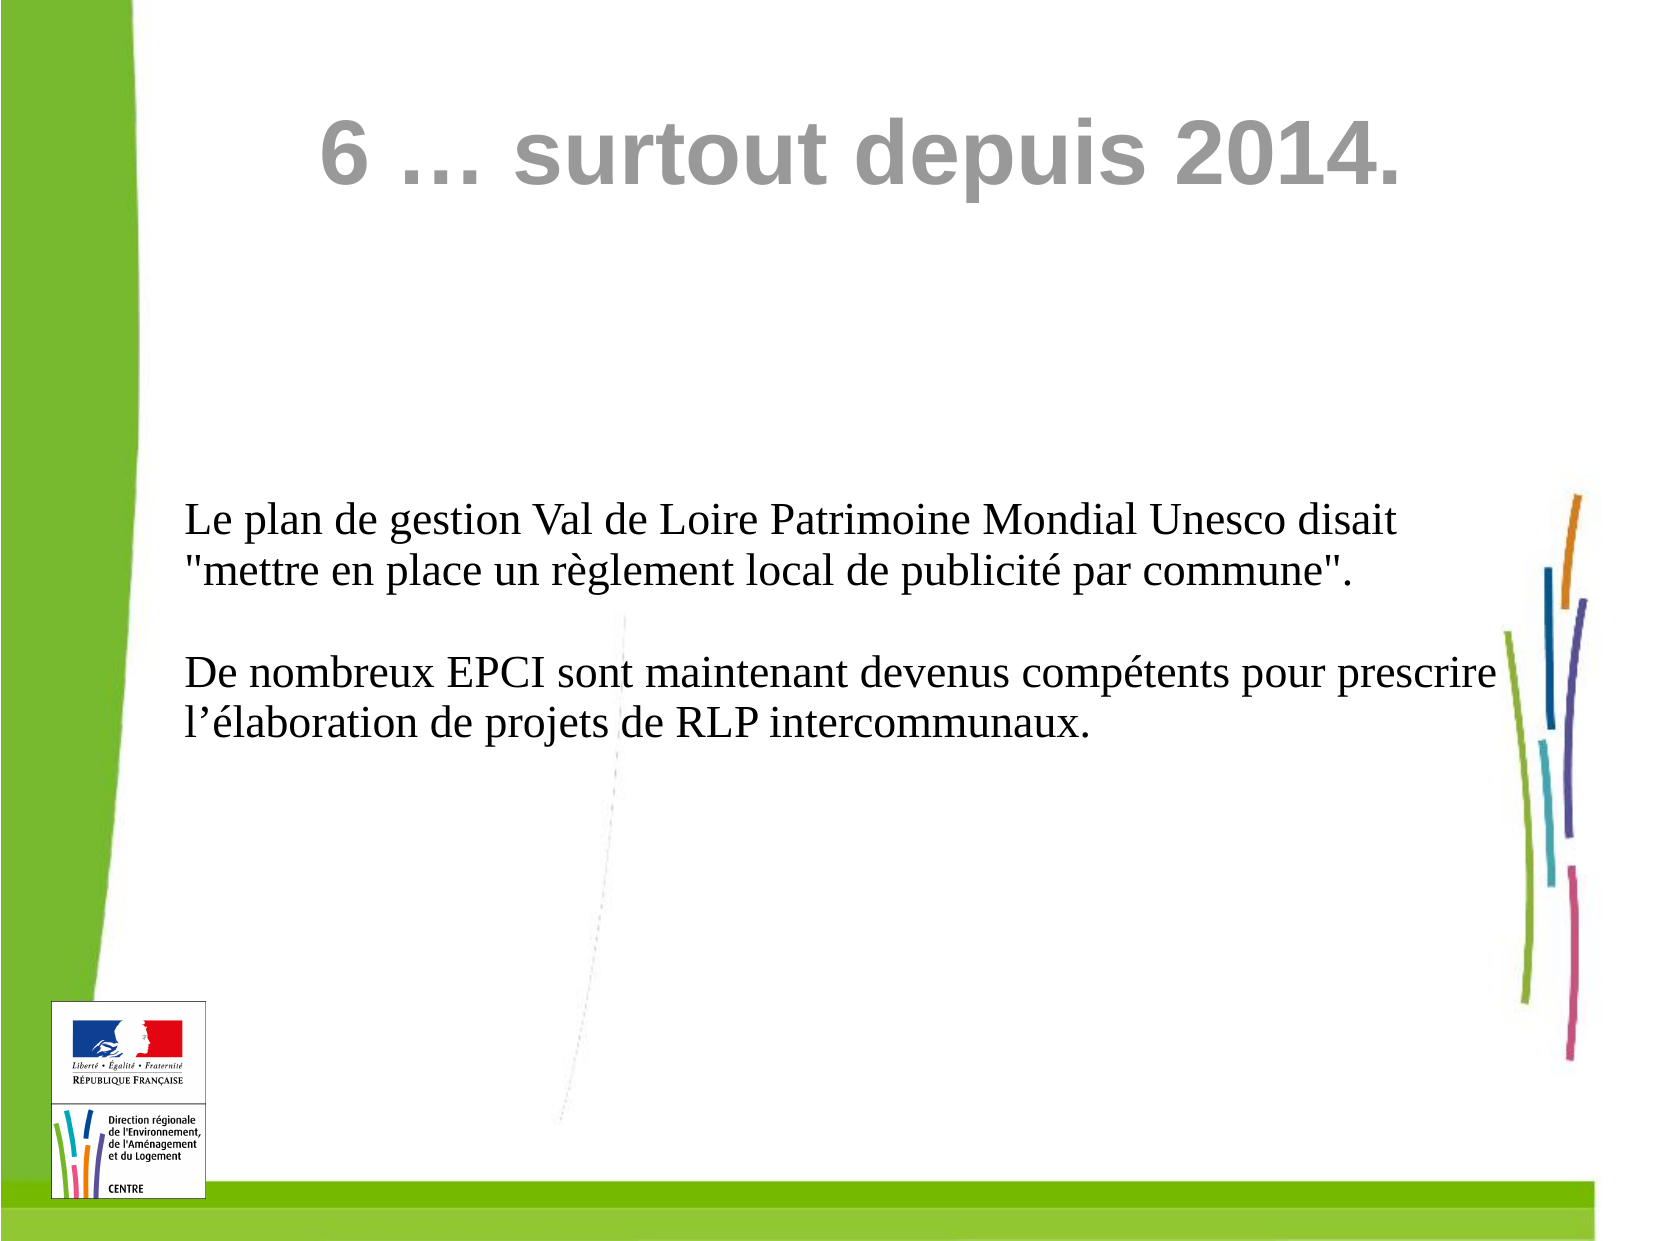

# 6 … surtout depuis 2014.
Le plan de gestion Val de Loire Patrimoine Mondial Unesco disait "mettre en place un règlement local de publicité par commune".
De nombreux EPCI sont maintenant devenus compétents pour prescrire l’élaboration de projets de RLP intercommunaux.